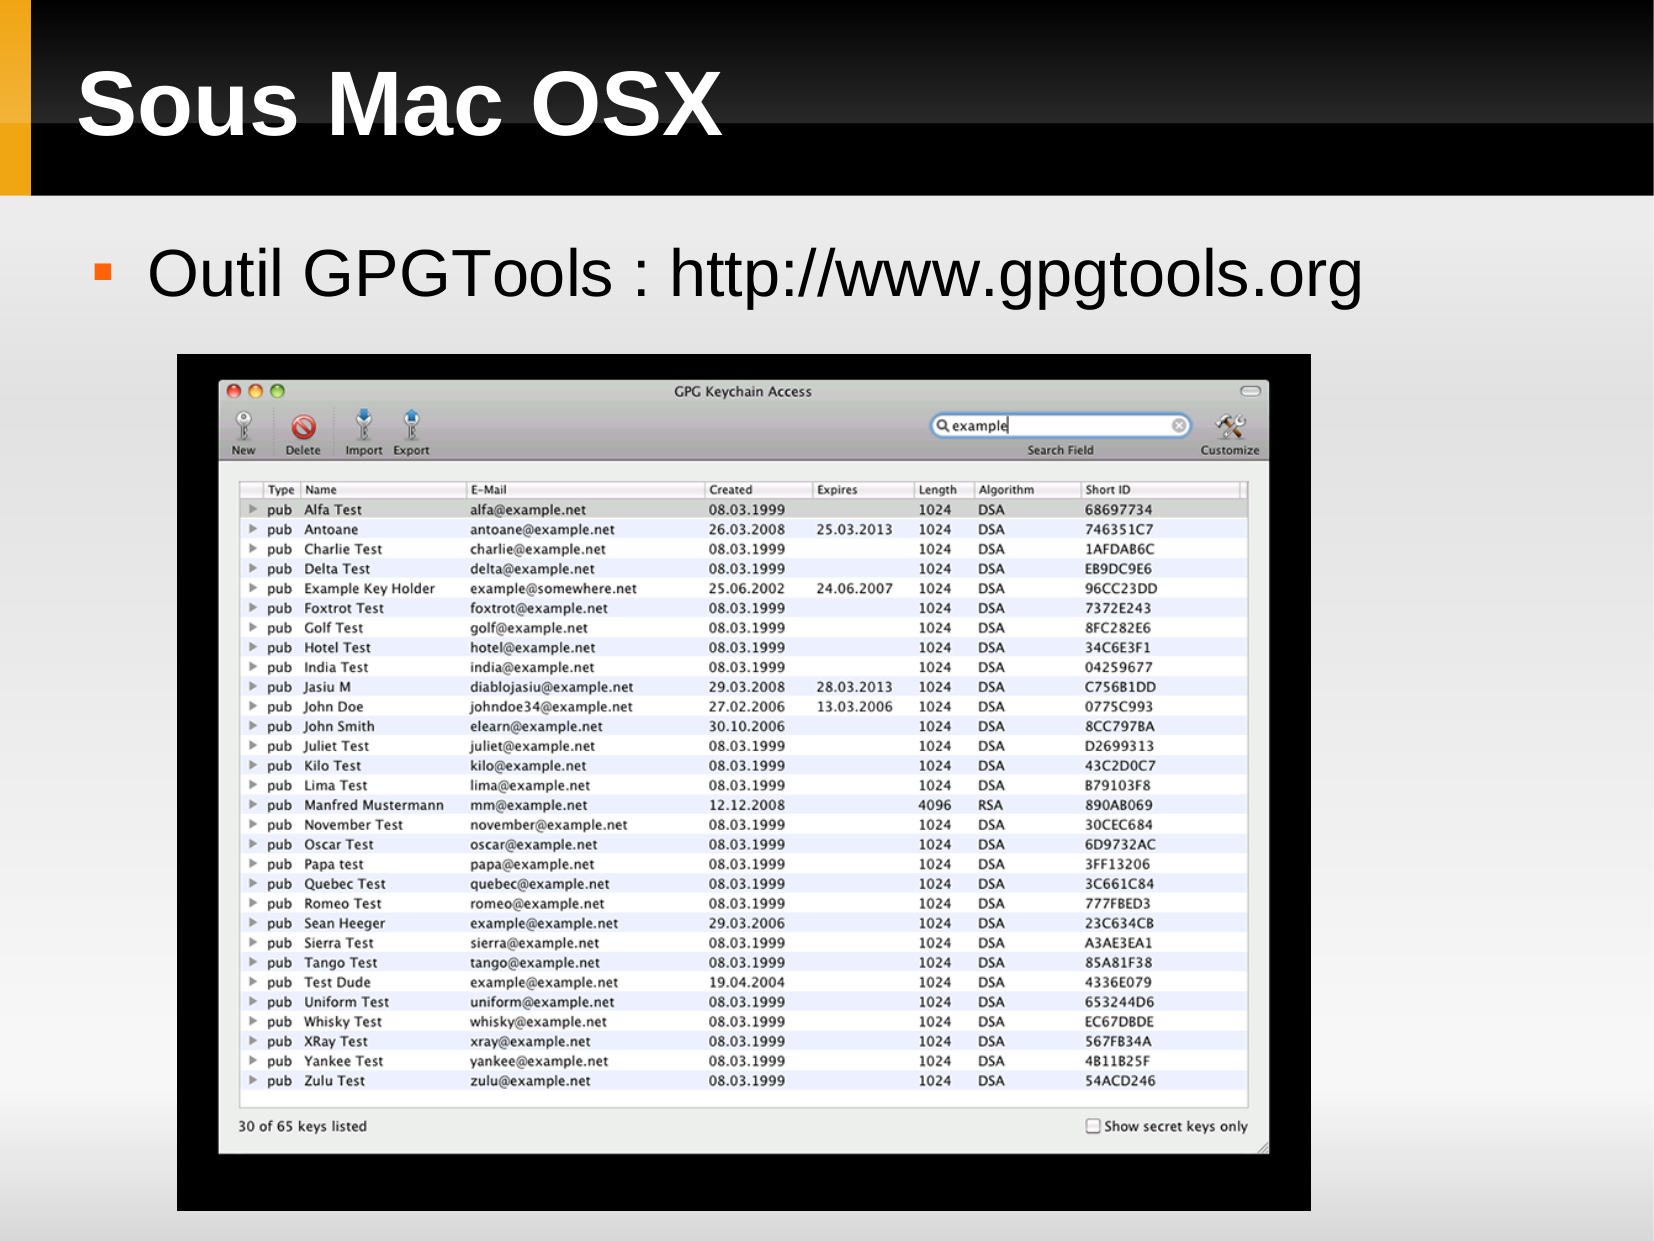

# Sous Mac OSX
Outil GPGTools : http://www.gpgtools.org